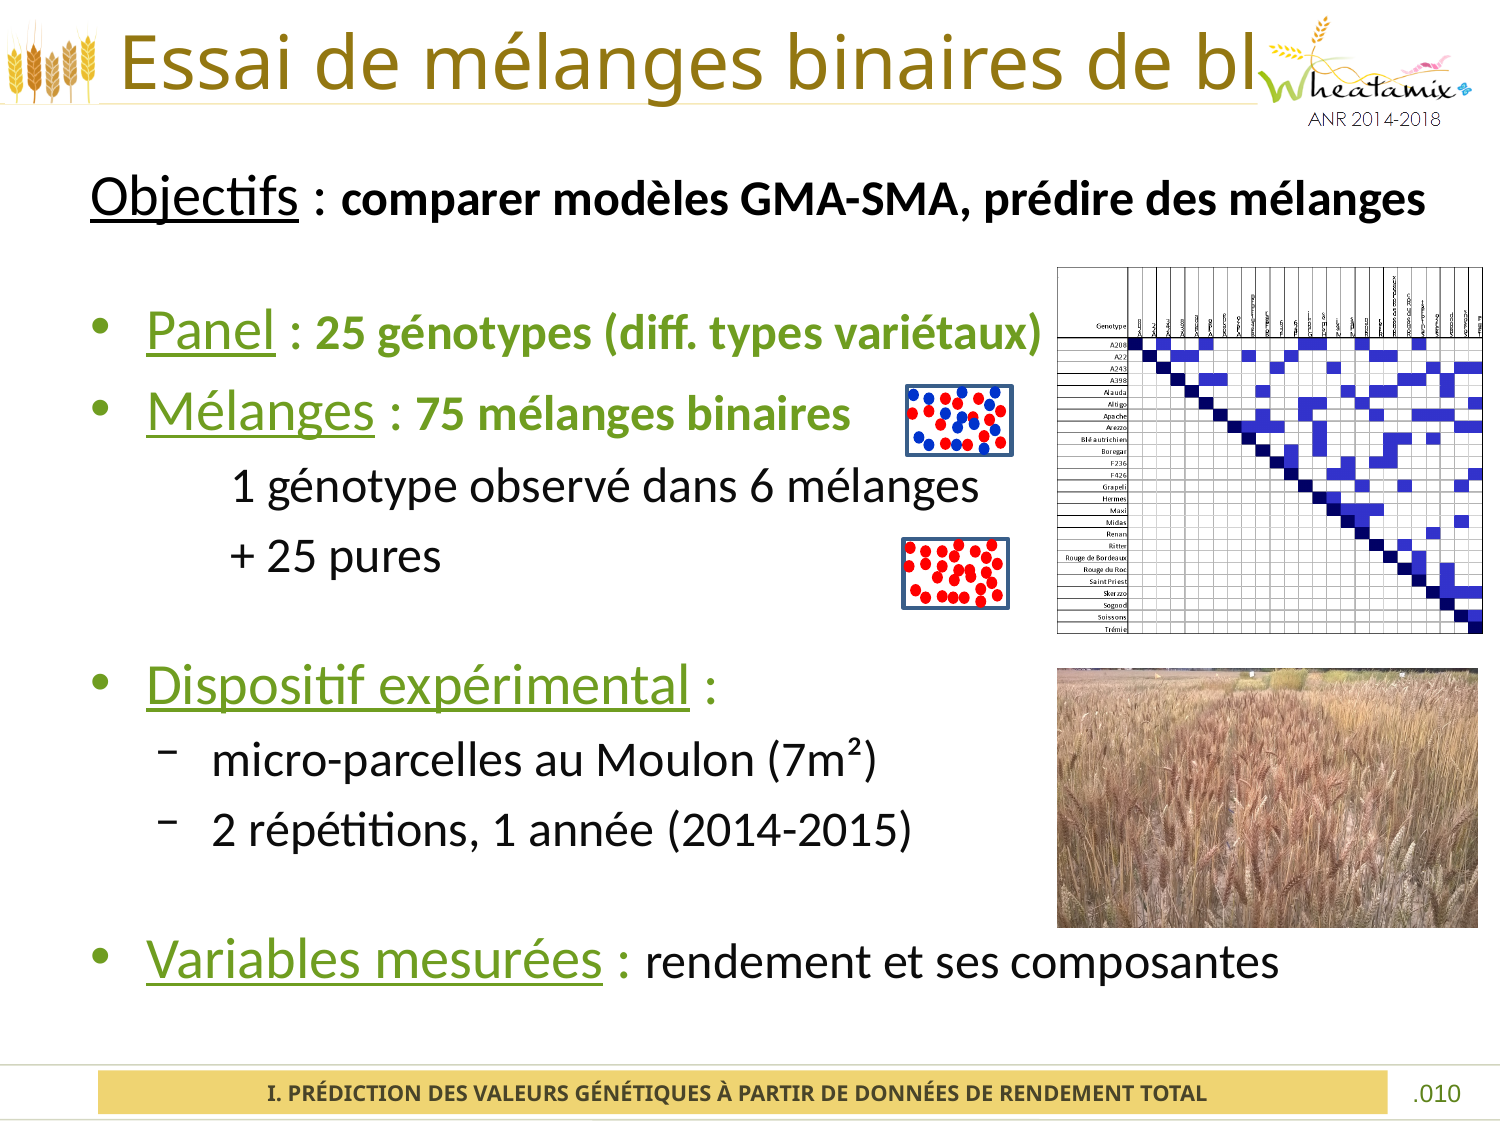

# Essai de mélanges binaires de blé
Objectifs : comparer modèles GMA-SMA, prédire des mélanges
Panel : 25 génotypes (diff. types variétaux)
Mélanges : 75 mélanges binaires
	1 génotype observé dans 6 mélanges
	+ 25 pures
Dispositif expérimental :
micro-parcelles au Moulon (7m²)
2 répétitions, 1 année (2014-2015)
Variables mesurées : rendement et ses composantes
I. PRÉDICTION DES VALEURS GÉNÉTIQUES À PARTIR DE DONNÉES DE RENDEMENT TOTAL